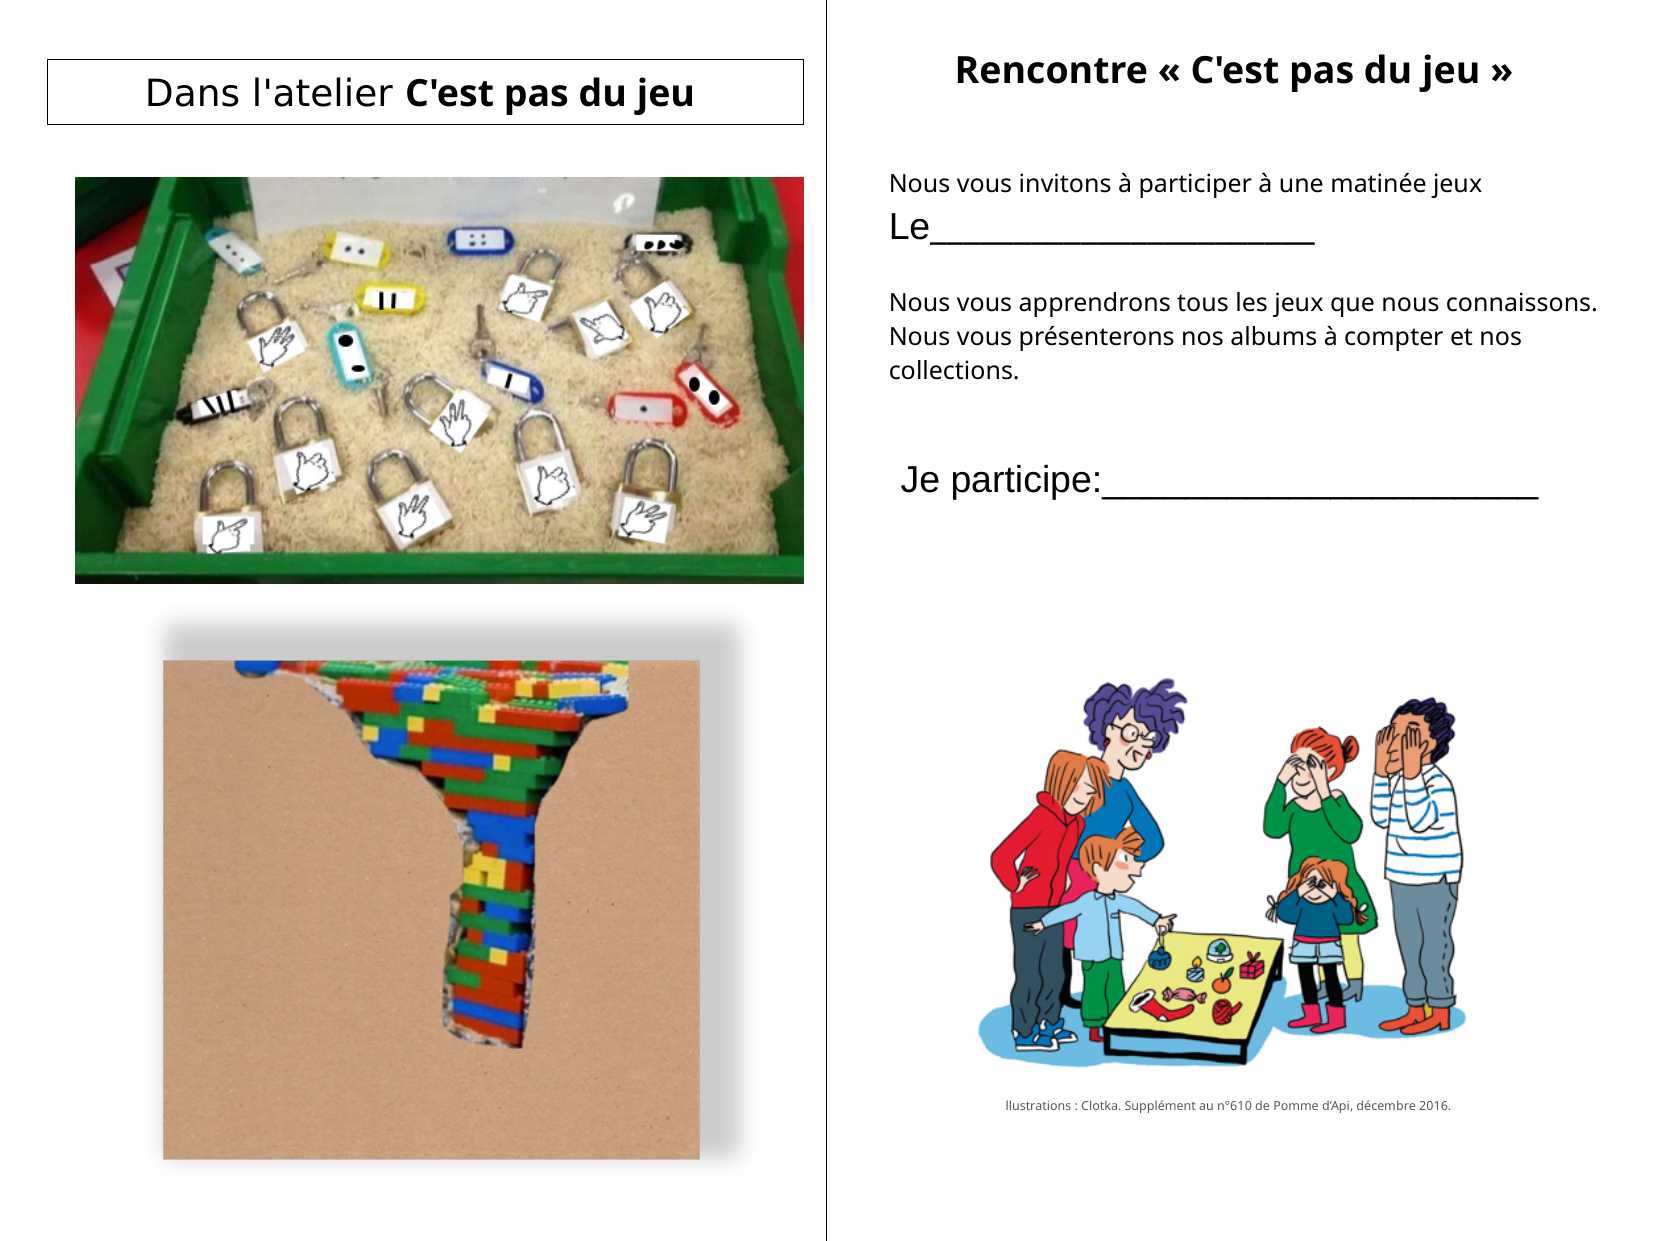

Rencontre « C'est pas du jeu »
Dans l'atelier C'est pas du jeu
Nous vous invitons à participer à une matinée jeux
Le_______________________
Nous vous apprendrons tous les jeux que nous connaissons.
Nous vous présenterons nos albums à compter et nos collections.
Je participe:_____________________
llustrations : Clotka. Supplément au n°610 de Pomme d’Api, décembre 2016.